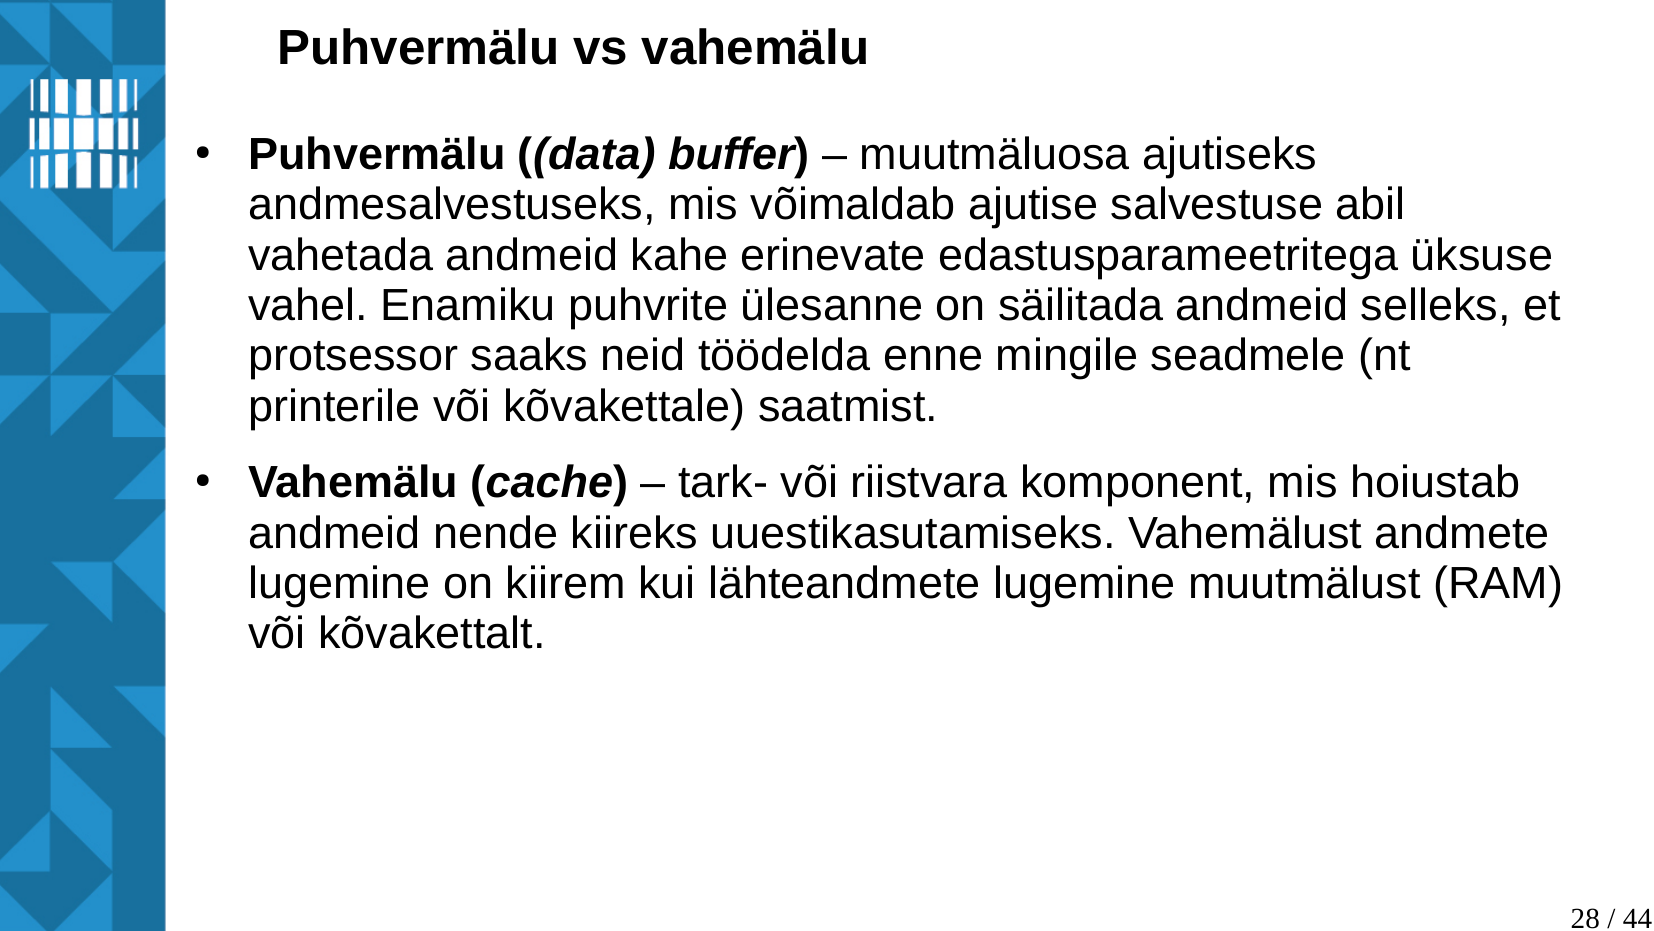

# Puhvermälu vs vahemälu
Puhvermälu ((data) buffer) – muutmäluosa ajutiseks andmesalvestuseks, mis võimaldab ajutise salvestuse abil vahetada andmeid kahe erinevate edastusparameetritega üksuse vahel. Enamiku puhvrite ülesanne on säilitada andmeid selleks, et protsessor saaks neid töödelda enne mingile seadmele (nt printerile või kõvakettale) saatmist.
Vahemälu (cache) – tark- või riistvara komponent, mis hoiustab andmeid nende kiireks uuestikasutamiseks. Vahemälust andmete lugemine on kiirem kui lähteandmete lugemine muutmälust (RAM) või kõvakettalt.
28